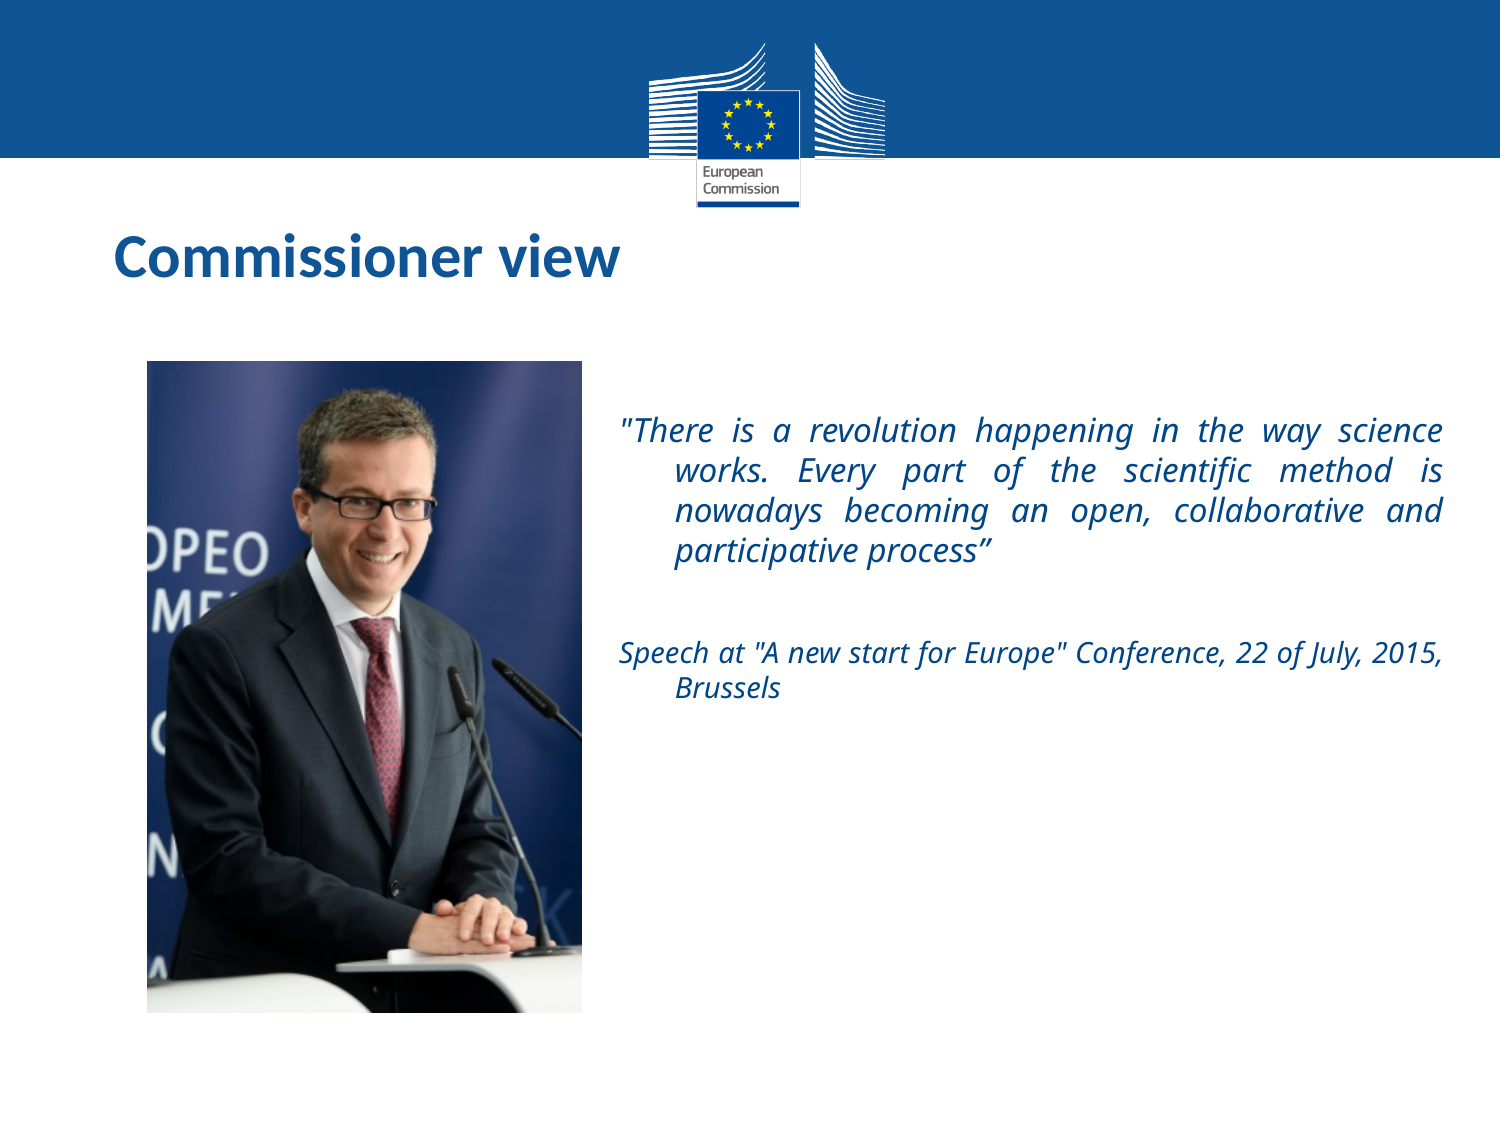

# Commissioner view
"There is a revolution happening in the way science works. Every part of the scientific method is nowadays becoming an open, collaborative and participative process”
Speech at "A new start for Europe" Conference, 22 of July, 2015, Brussels